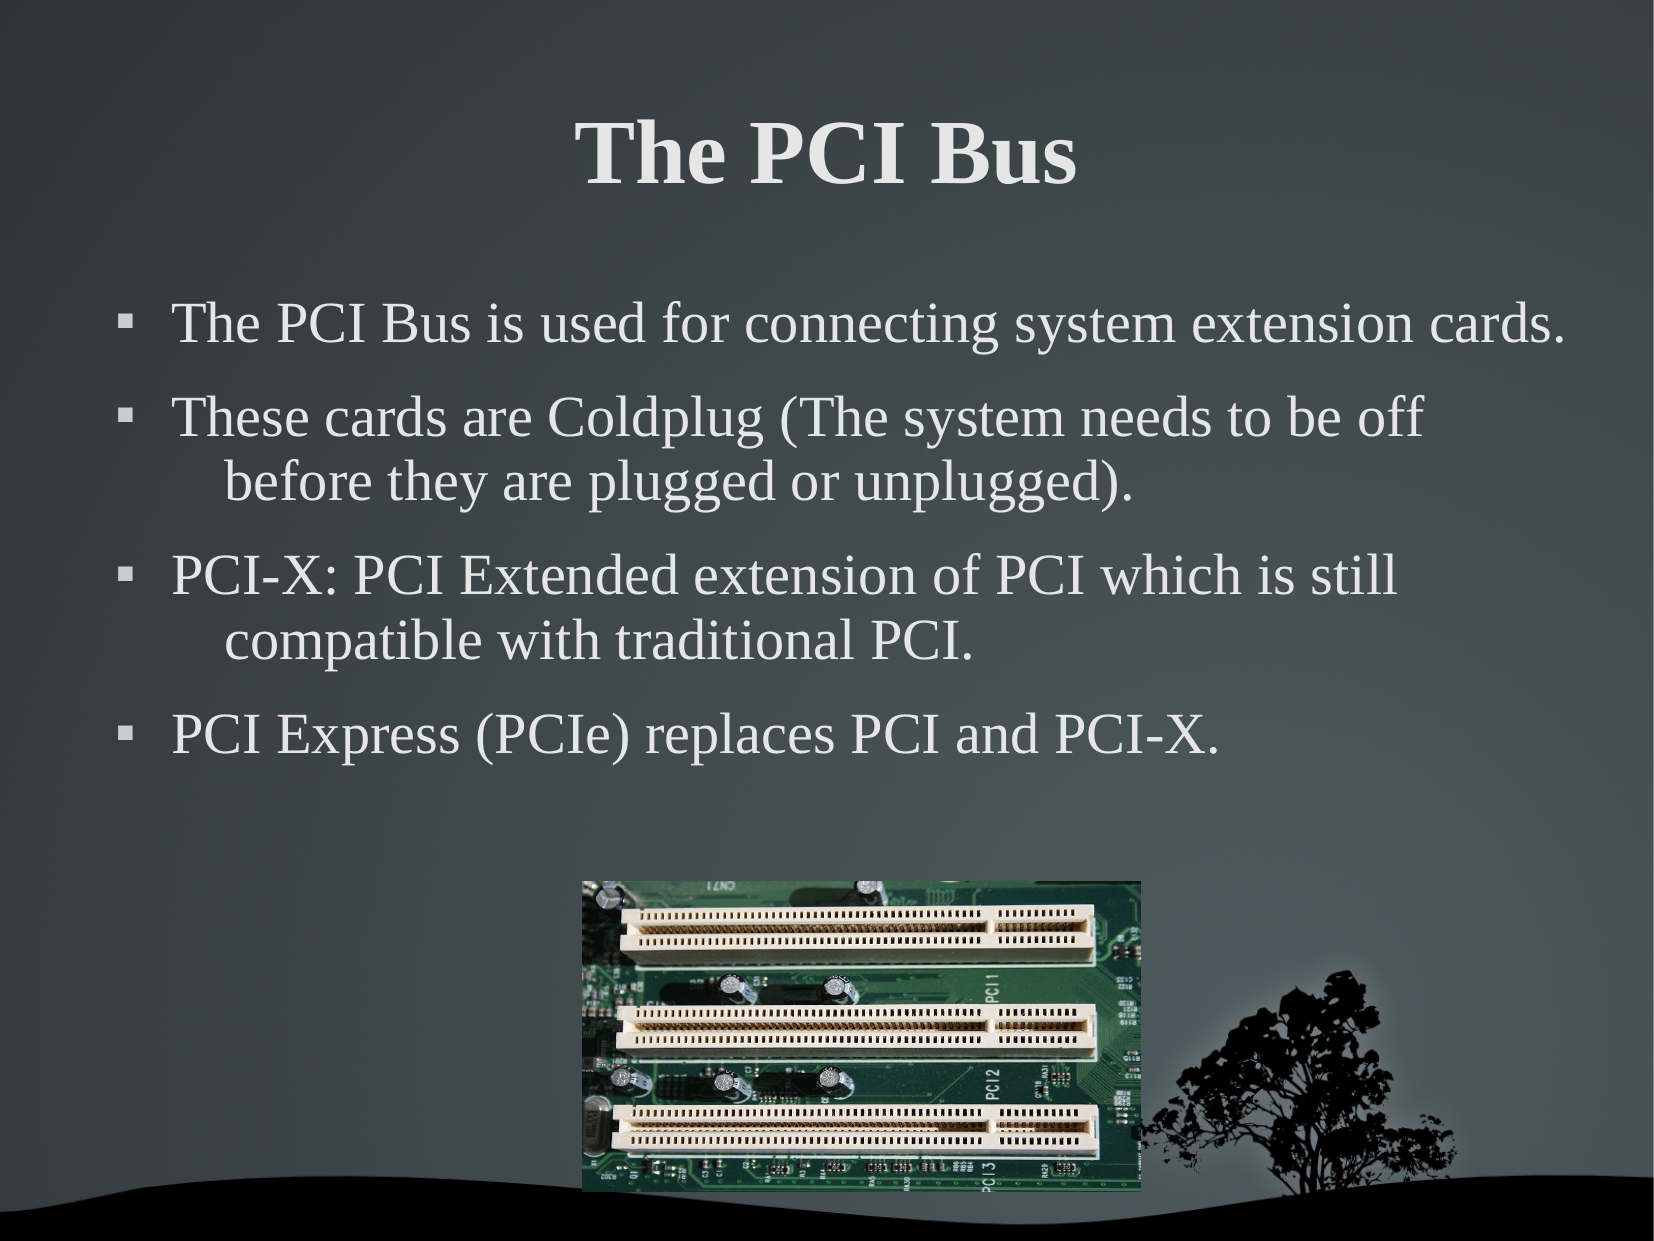

# The PCI Bus
The PCI Bus is used for connecting system extension cards.
These cards are Coldplug (The system needs to be off before they are plugged or unplugged).
PCI-X: PCI Extended extension of PCI which is still compatible with traditional PCI.
PCI Express (PCIe) replaces PCI and PCI-X.